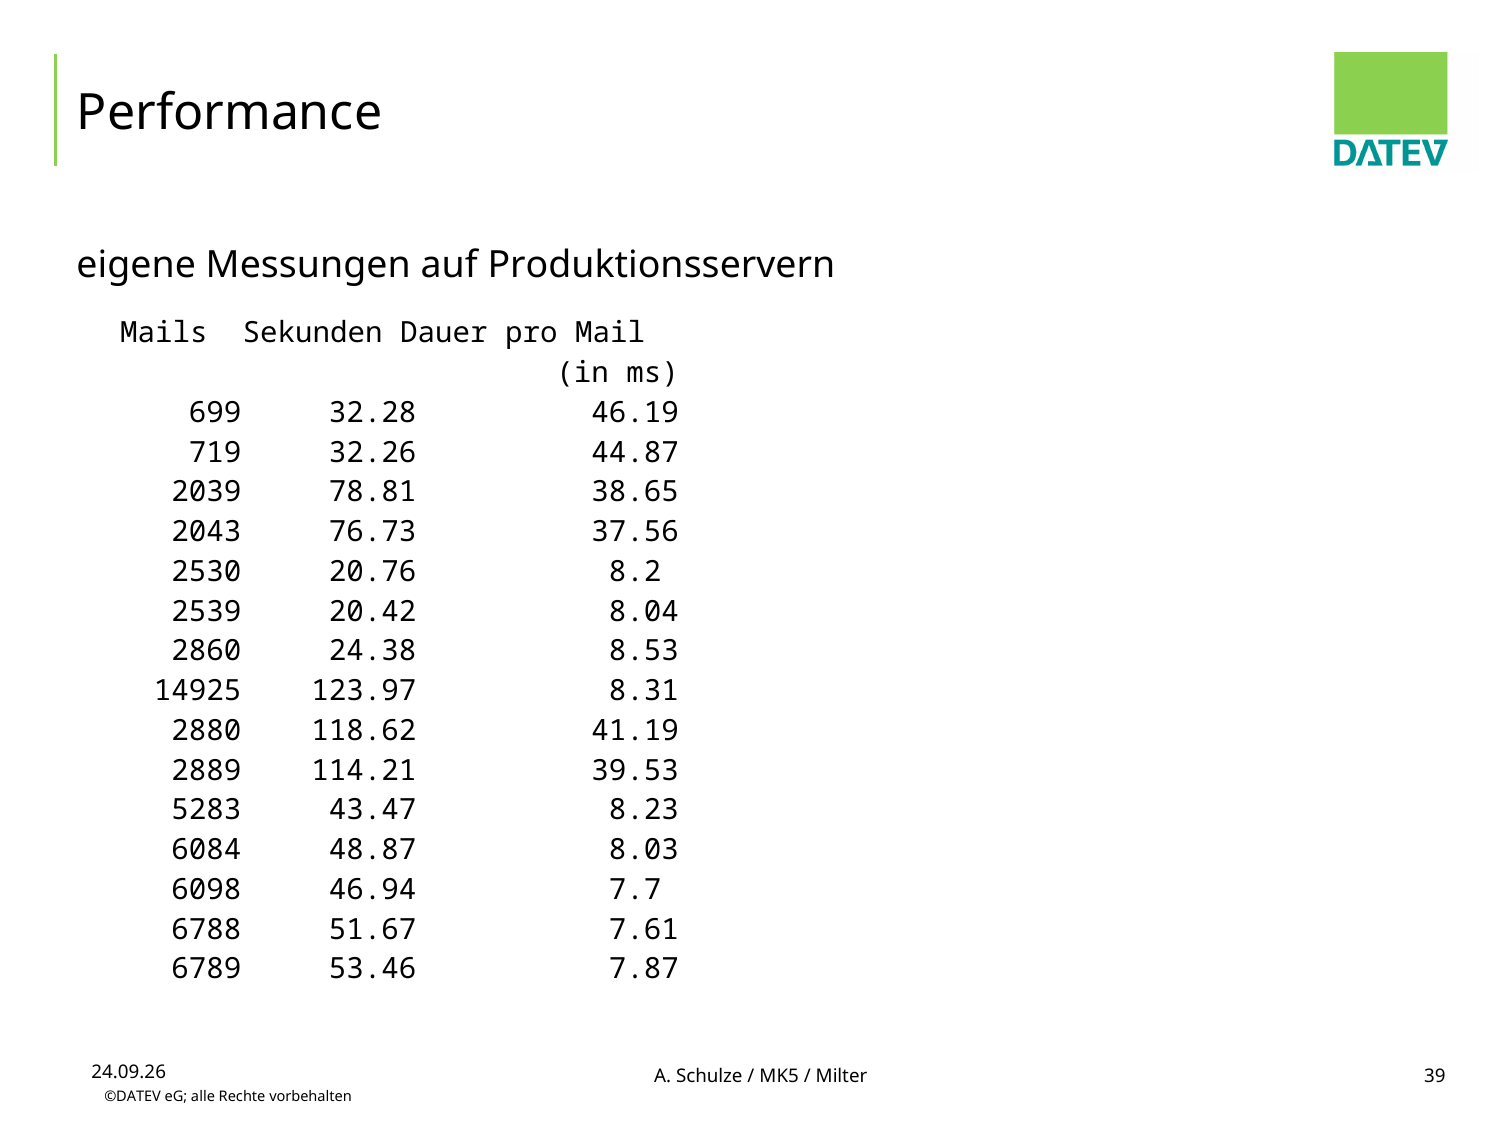

# Performance
eigene Messungen auf Produktionsservern
Mails Sekunden Dauer pro Mail
 (in ms)
 699 32.28 46.19
 719 32.26 44.87
 2039 78.81 38.65
 2043 76.73 37.56
 2530 20.76 8.2
 2539 20.42 8.04
 2860 24.38 8.53
14925 123.97 8.31
 2880 118.62 41.19
 2889 114.21 39.53
 5283 43.47 8.23
 6084 48.87 8.03
 6098 46.94 7.7
 6788 51.67 7.61
 6789 53.46 7.87
A. Schulze / MK5 / Milter
39